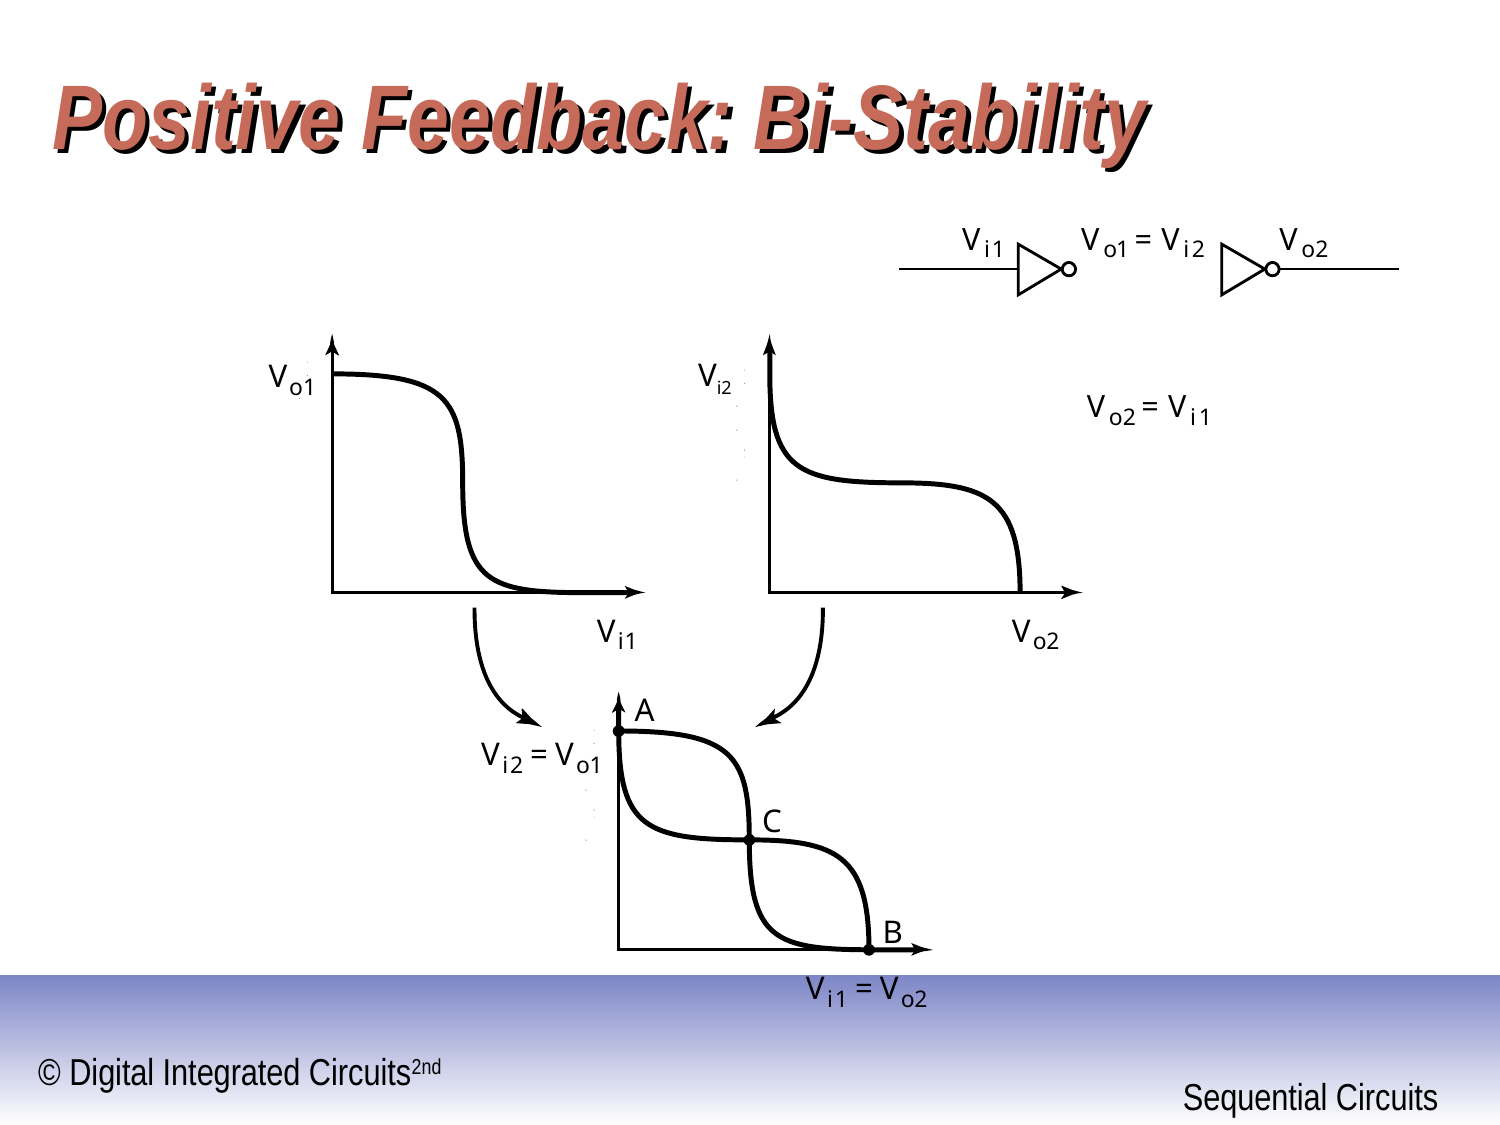

# Positive Feedback: Bi-Stability
Vi2
V
o1
V
i
1
V
o
2
A
V
=
V
i
2
o
1
C
B
V
=
V
i
1
o
2
1
1
o
o
V
V
5
2
i
V
1
o
V
5
2
i
V